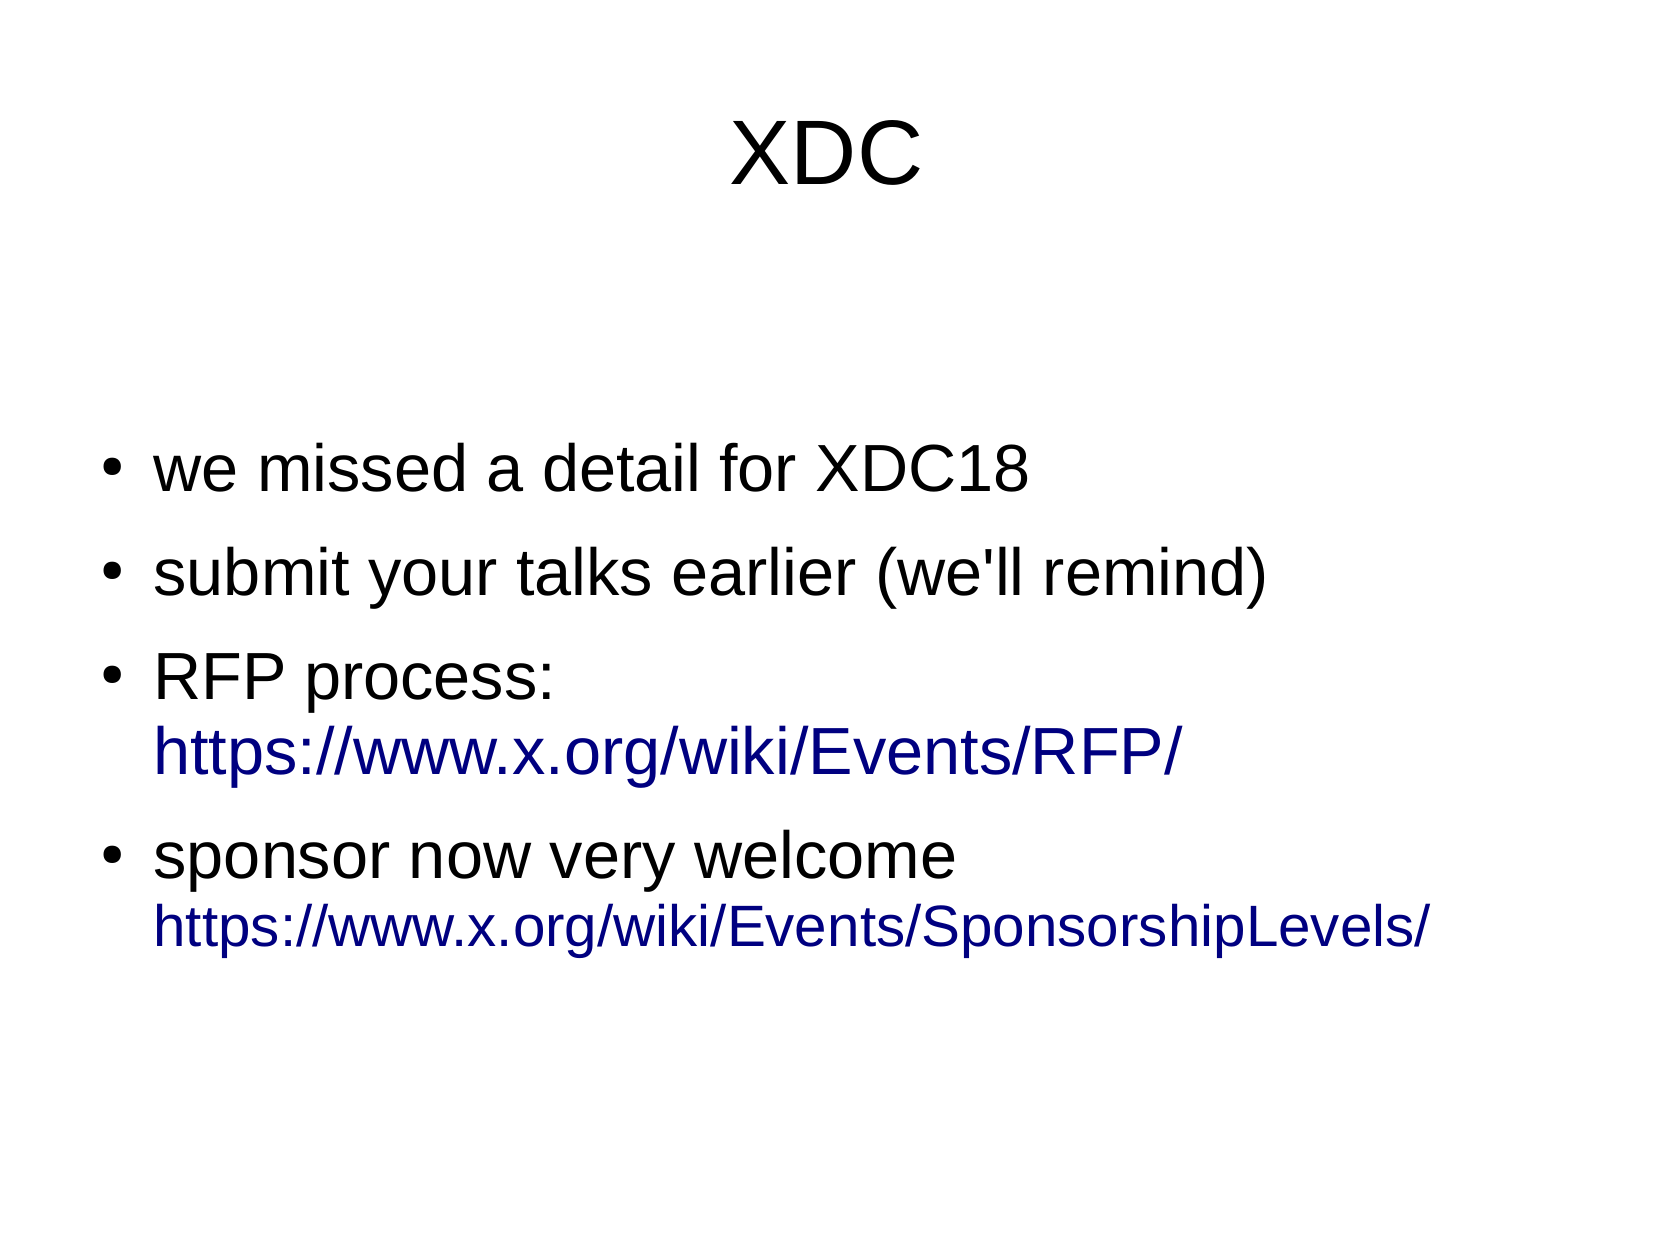

# XDC
we missed a detail for XDC18
submit your talks earlier (we'll remind)
RFP process: https://www.x.org/wiki/Events/RFP/
sponsor now very welcome https://www.x.org/wiki/Events/SponsorshipLevels/